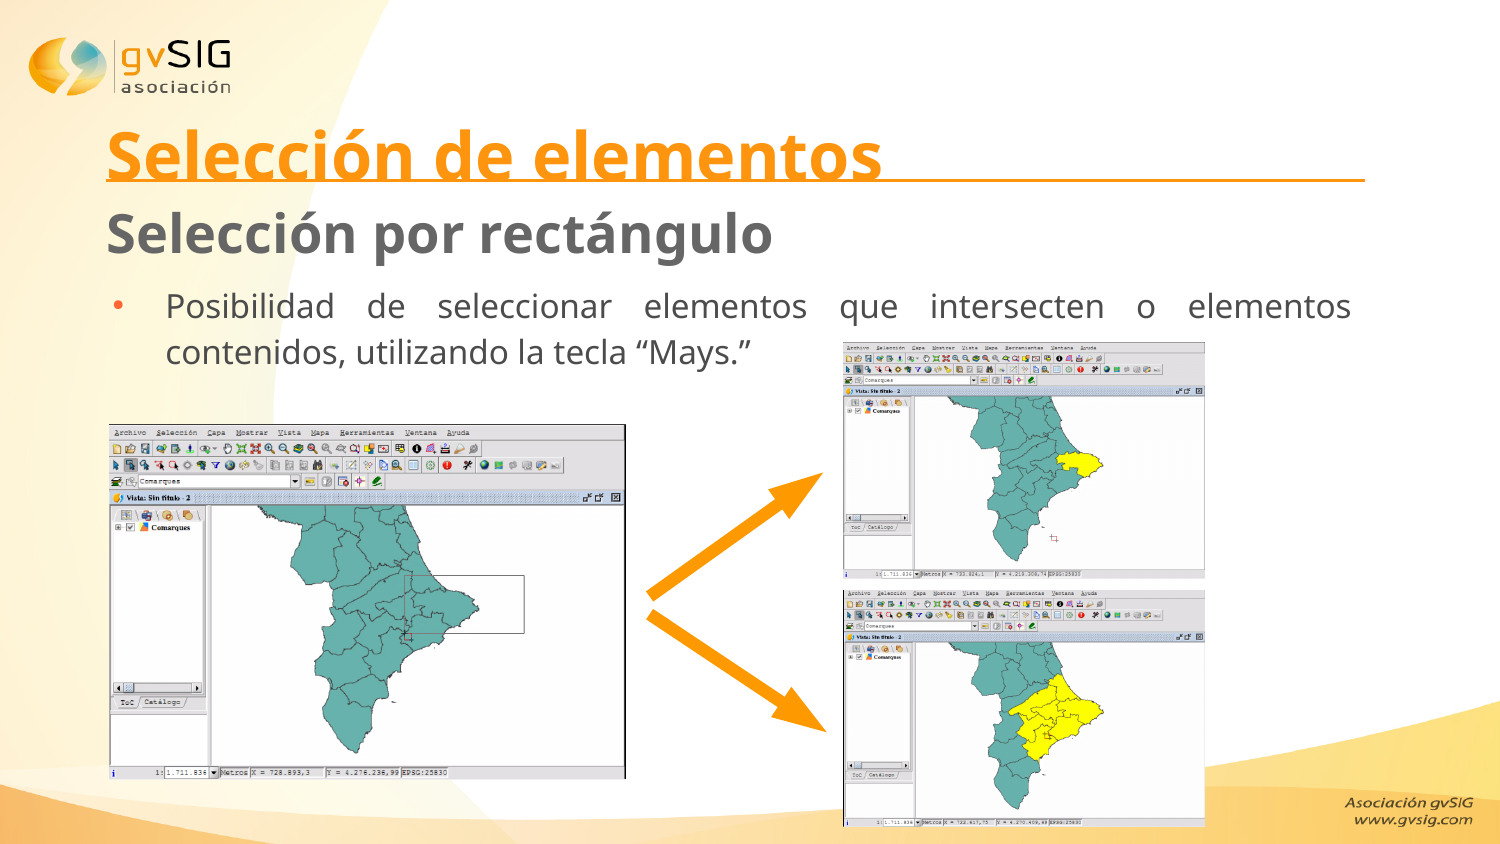

# Selección de elementos
Selección por rectángulo
Posibilidad de seleccionar elementos que intersecten o elementos contenidos, utilizando la tecla “Mays.”